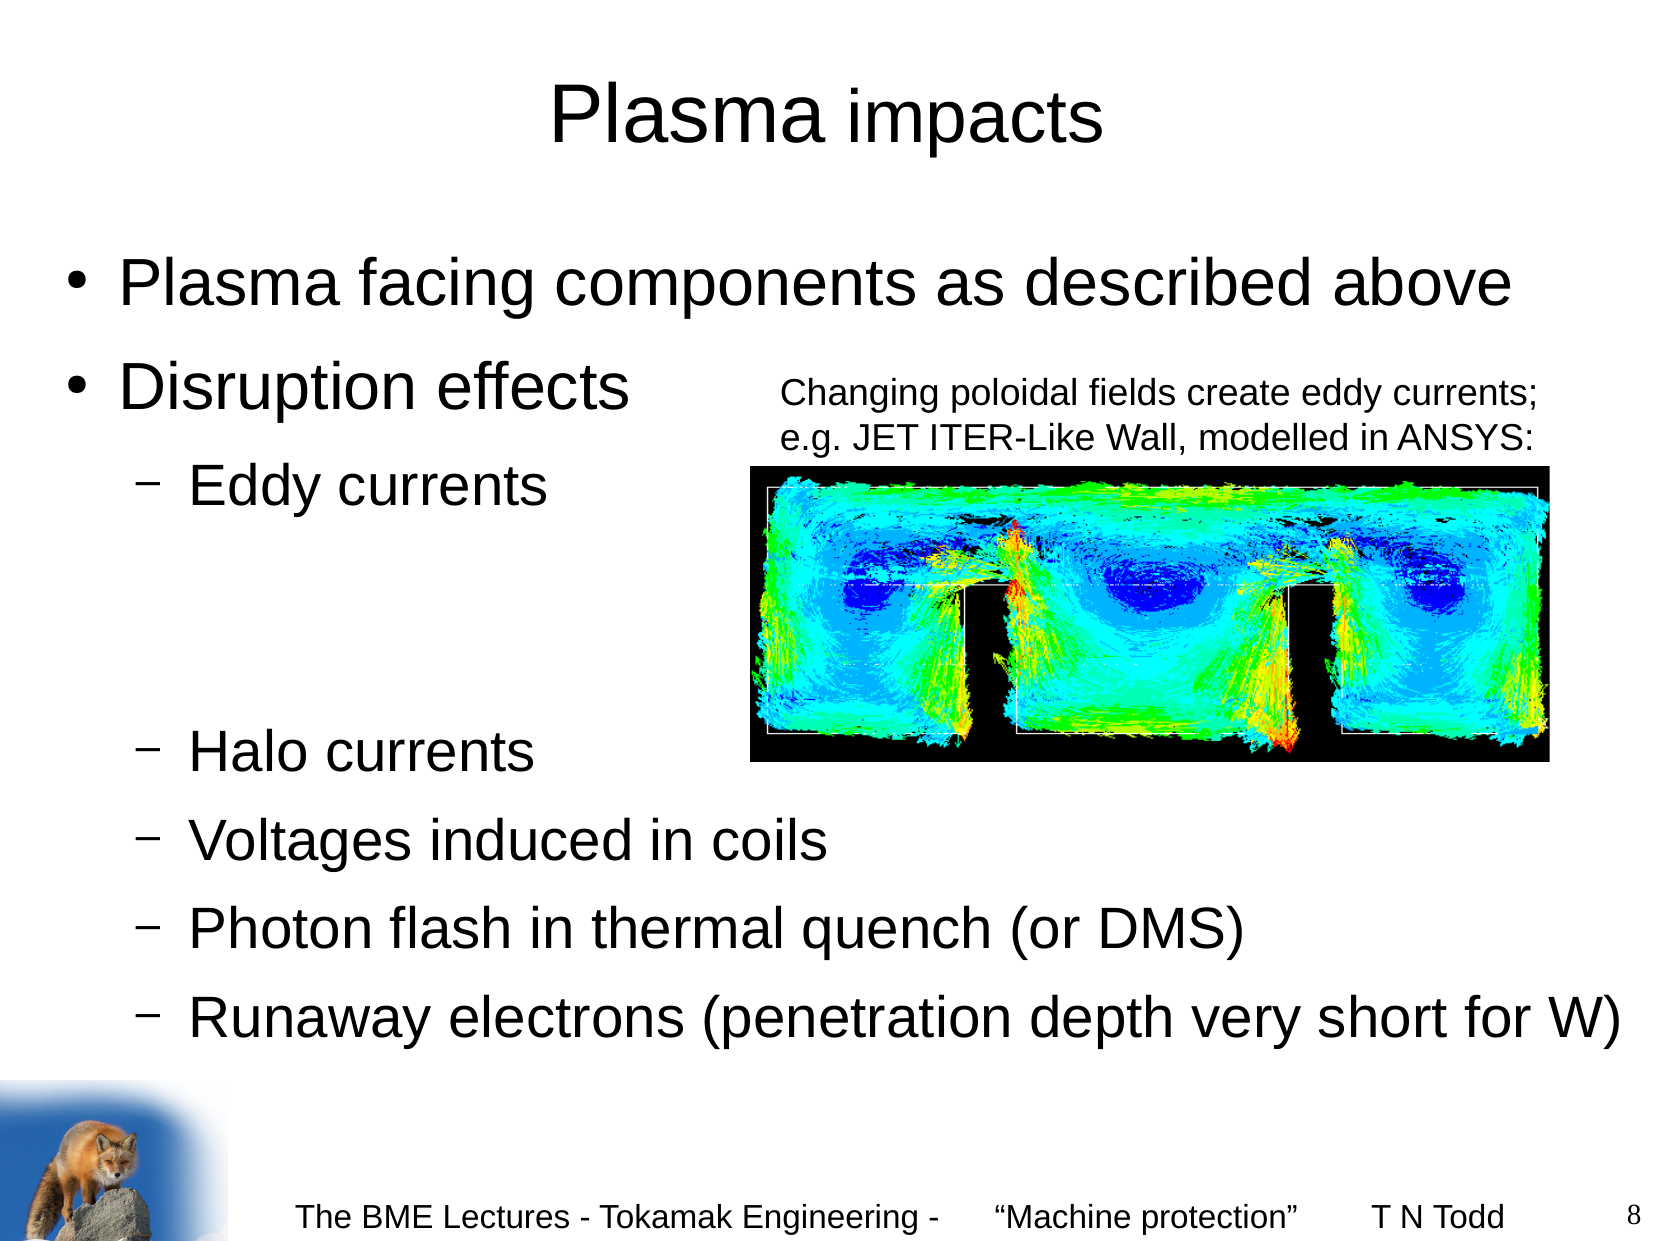

# Plasma impacts
Plasma facing components as described above
Disruption effects
Eddy currents
Halo currents
Voltages induced in coils
Photon flash in thermal quench (or DMS)
Runaway electrons (penetration depth very short for W)
Changing poloidal fields create eddy currents; e.g. JET ITER-Like Wall, modelled in ANSYS:
8